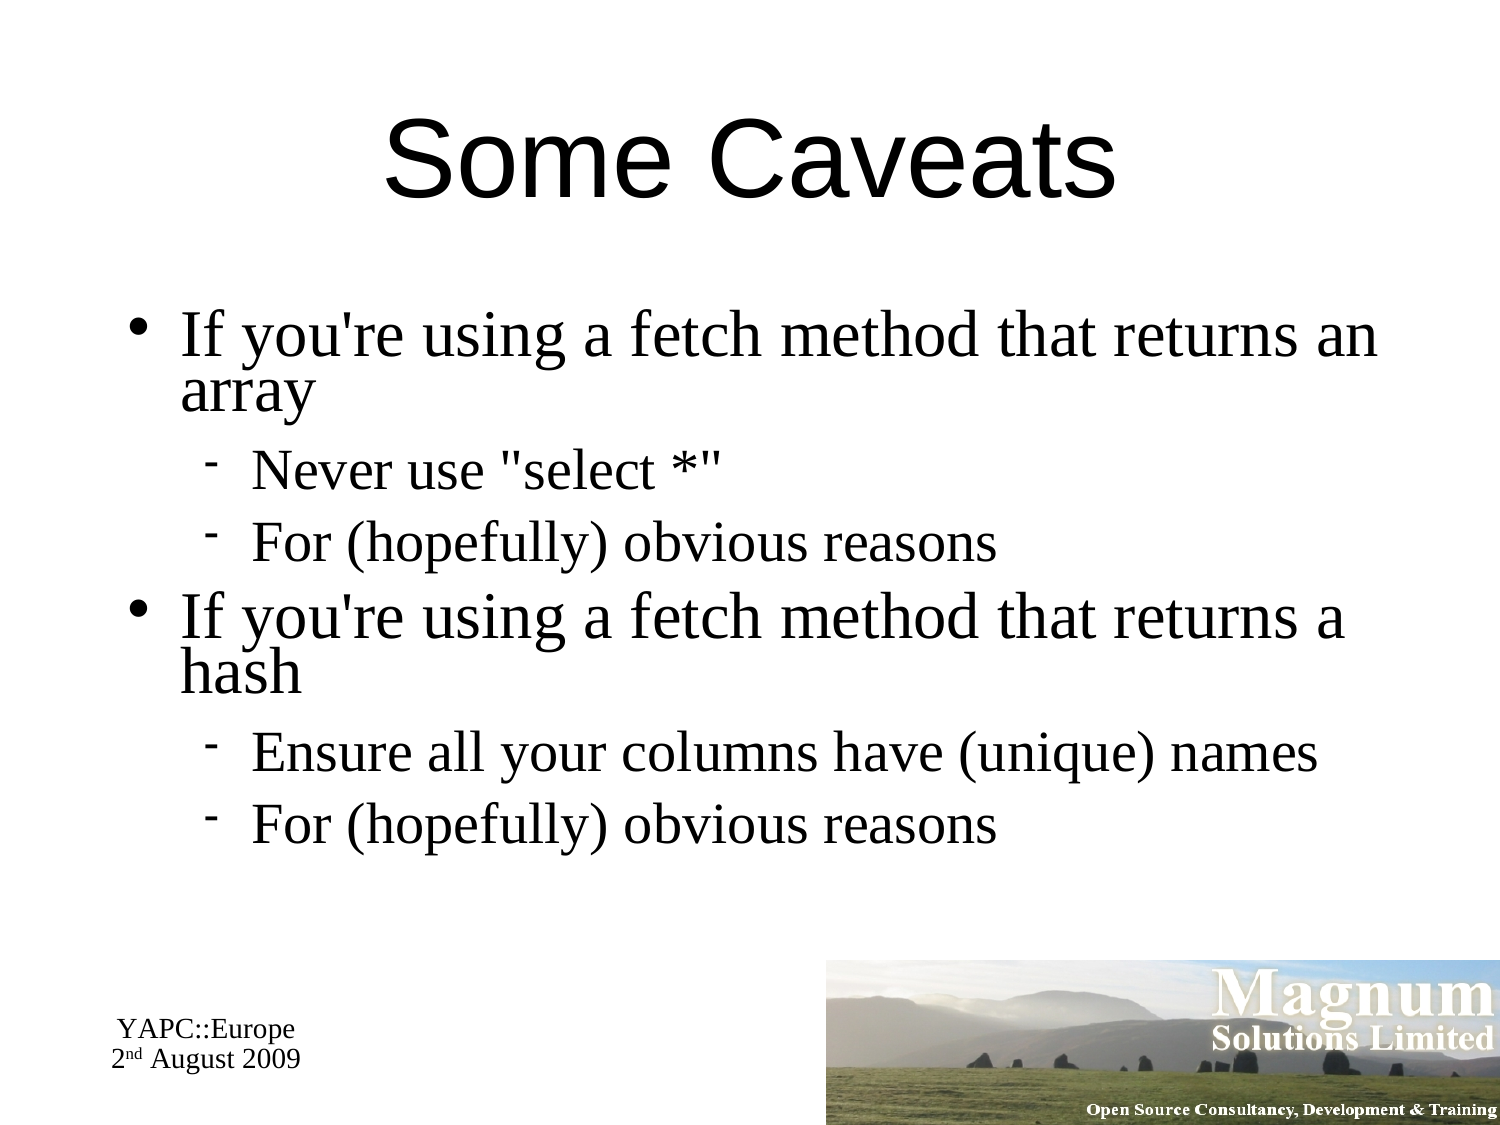

# Some Caveats
If you're using a fetch method that returns an array
Never use "select *"
For (hopefully) obvious reasons
If you're using a fetch method that returns a hash
Ensure all your columns have (unique) names
For (hopefully) obvious reasons
131